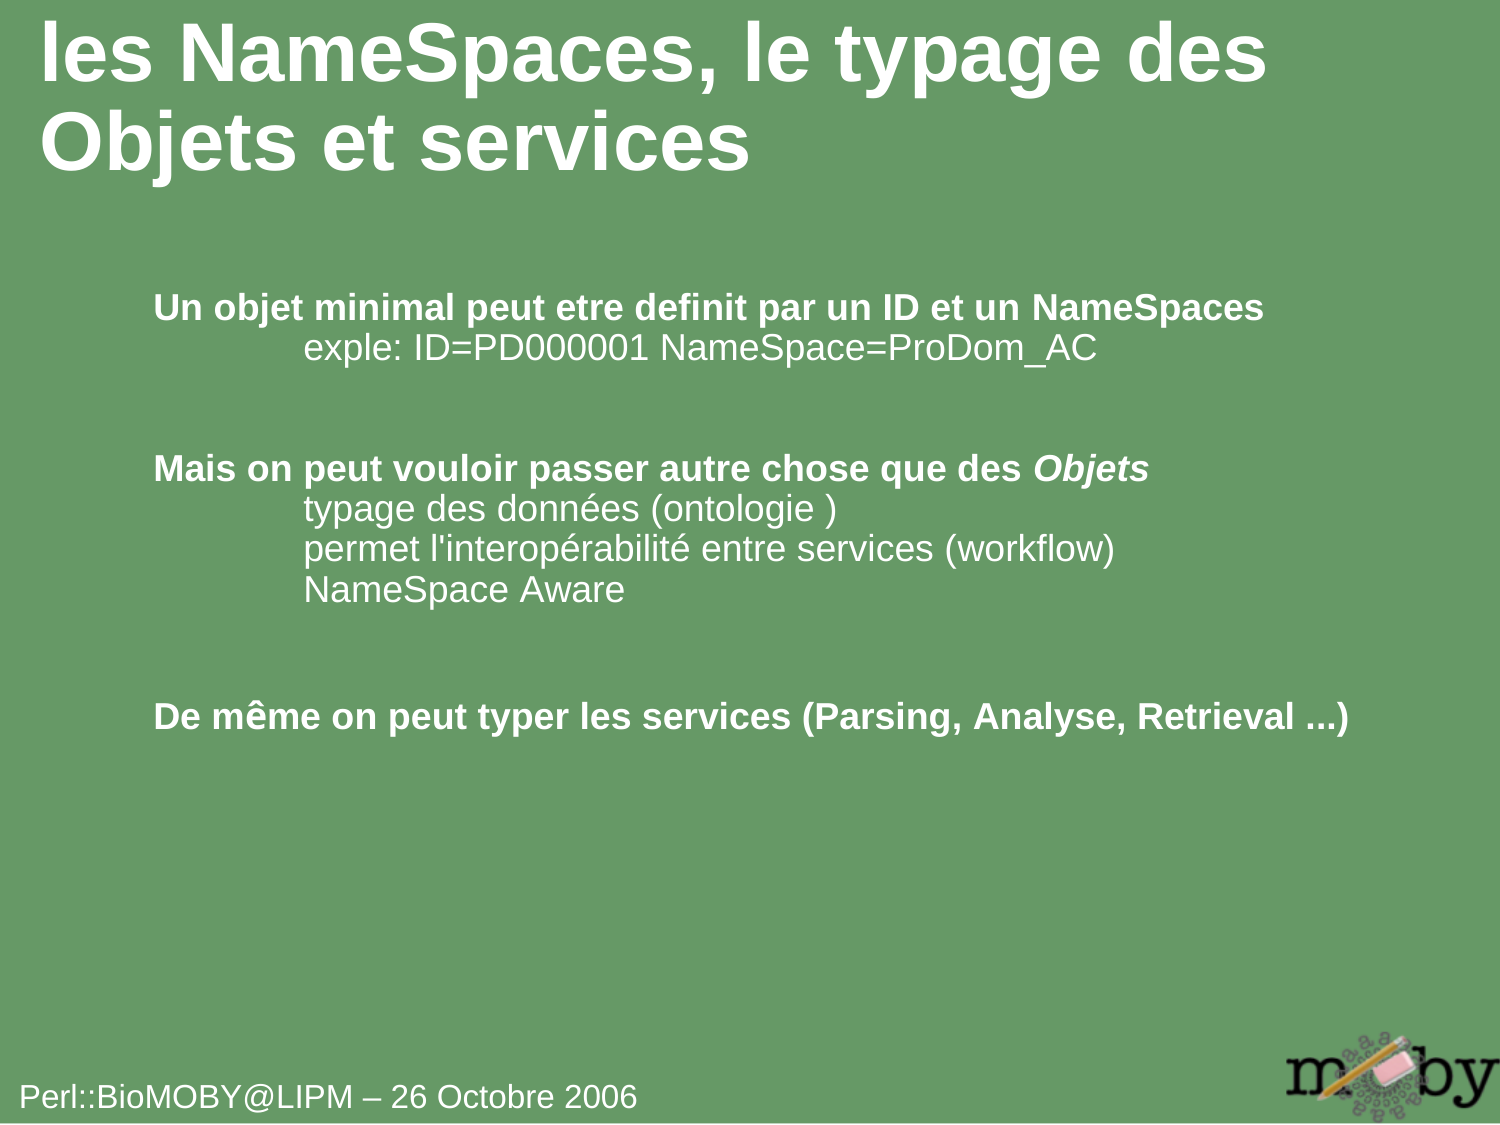

les NameSpaces, le typage des Objets et services
 Un objet minimal peut etre definit par un ID et un NameSpaces
 exple: ID=PD000001 NameSpace=ProDom_AC
 Mais on peut vouloir passer autre chose que des Objets
 typage des données (ontologie )
 permet l'interopérabilité entre services (workflow)
 NameSpace Aware
 De même on peut typer les services (Parsing, Analyse, Retrieval ...)